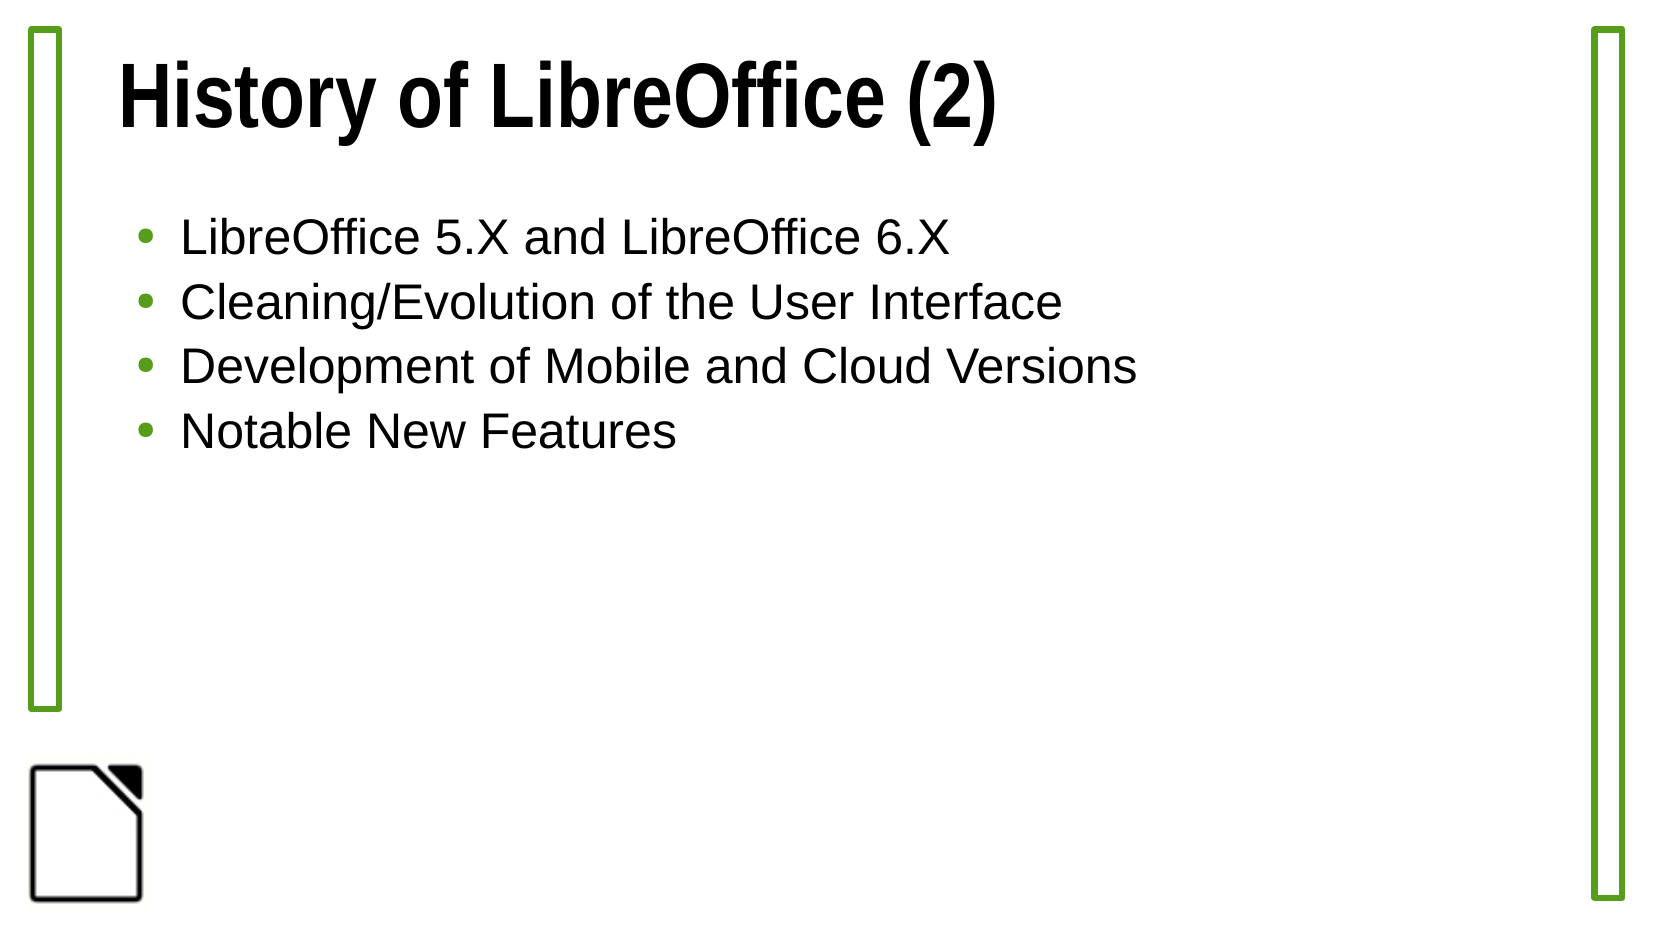

# History of LibreOffice (2)
LibreOffice 5.X and LibreOffice 6.X
Cleaning/Evolution of the User Interface
Development of Mobile and Cloud Versions
Notable New Features